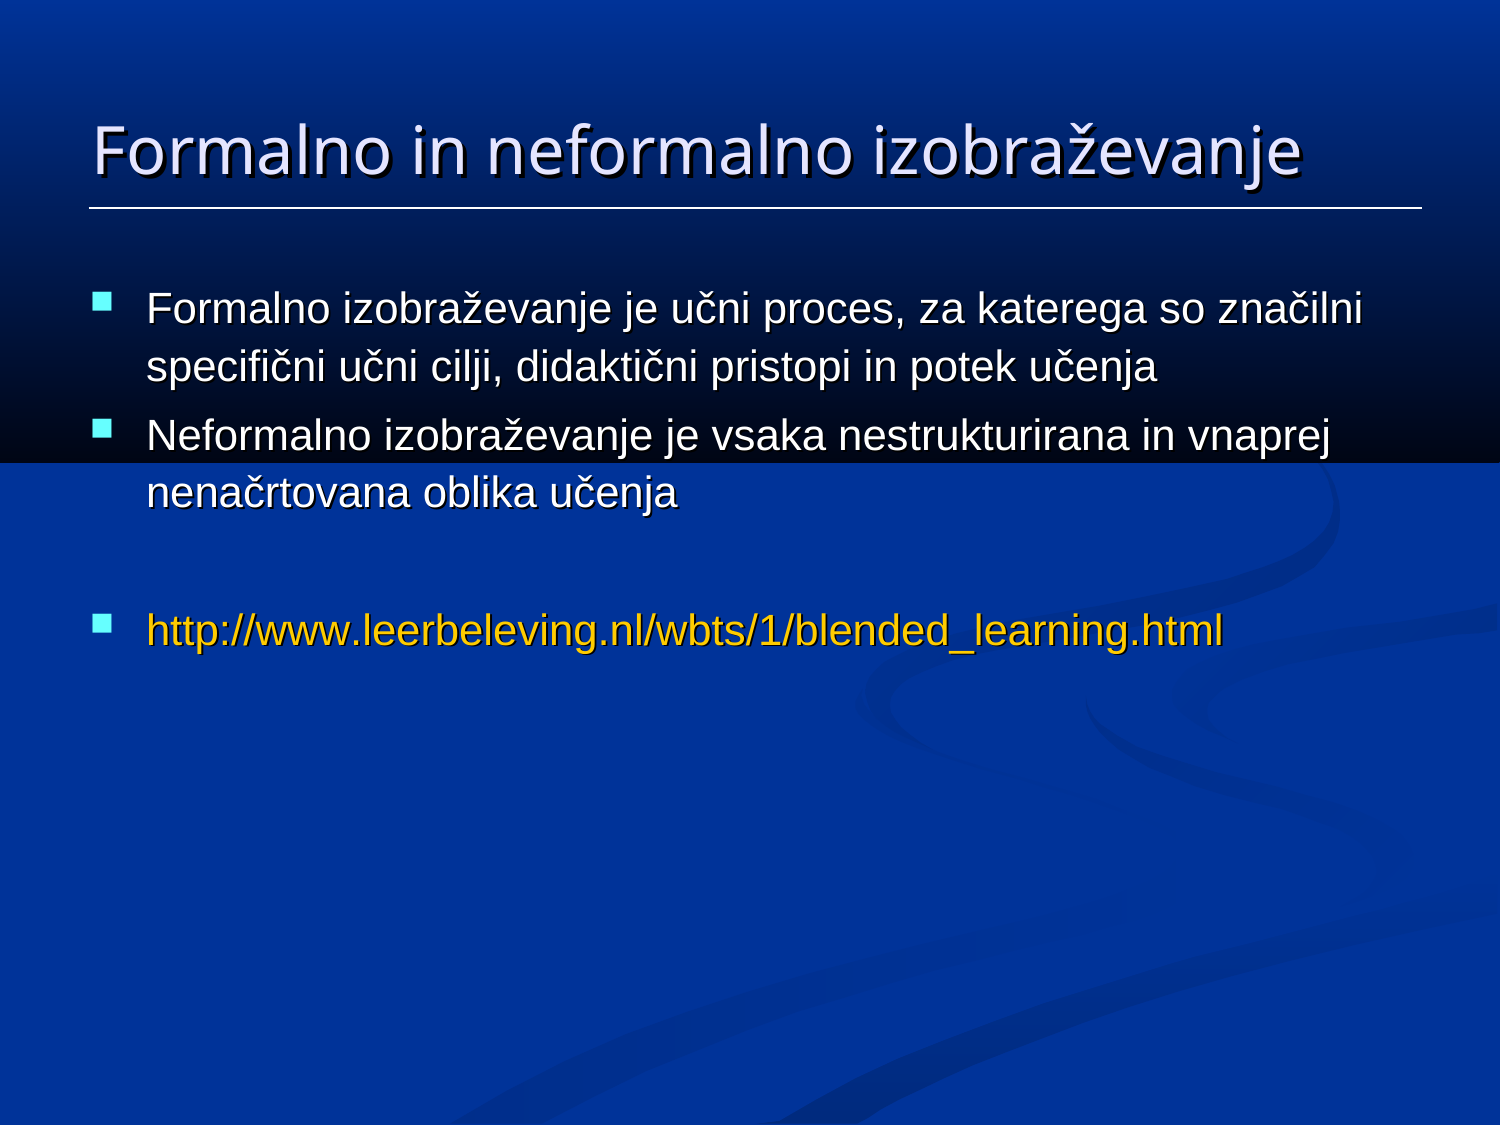

Formalno in neformalno izobraževanje
Formalno izobraževanje je učni proces, za katerega so značilni specifični učni cilji, didaktični pristopi in potek učenja
Neformalno izobraževanje je vsaka nestrukturirana in vnaprej nenačrtovana oblika učenja
http://www.leerbeleving.nl/wbts/1/blended_learning.html